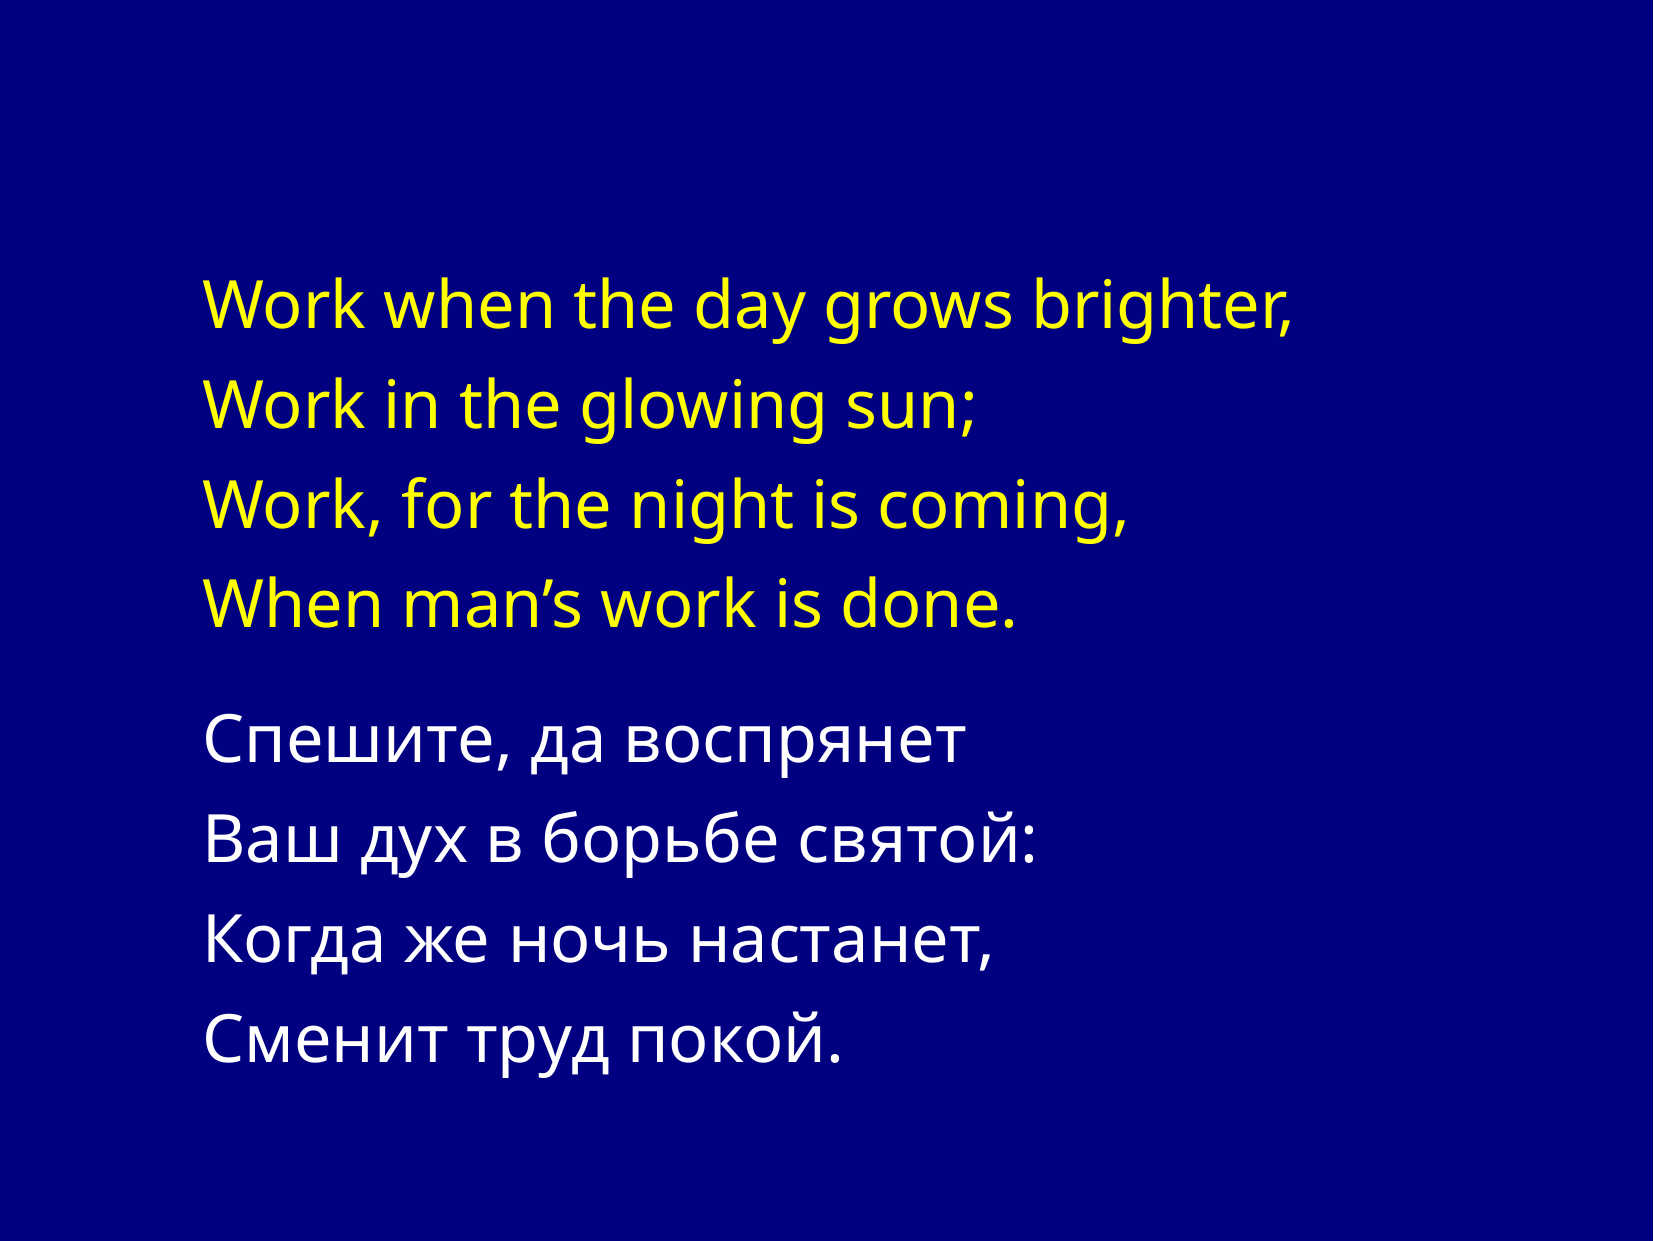

Work when the day grows brighter,
	Work in the glowing sun;
	Work, for the night is coming,
	When man’s work is done.
	Спешите, да воспрянет
	Ваш дух в борьбе святой:
	Когда же ночь настанет,
	Сменит труд покой.